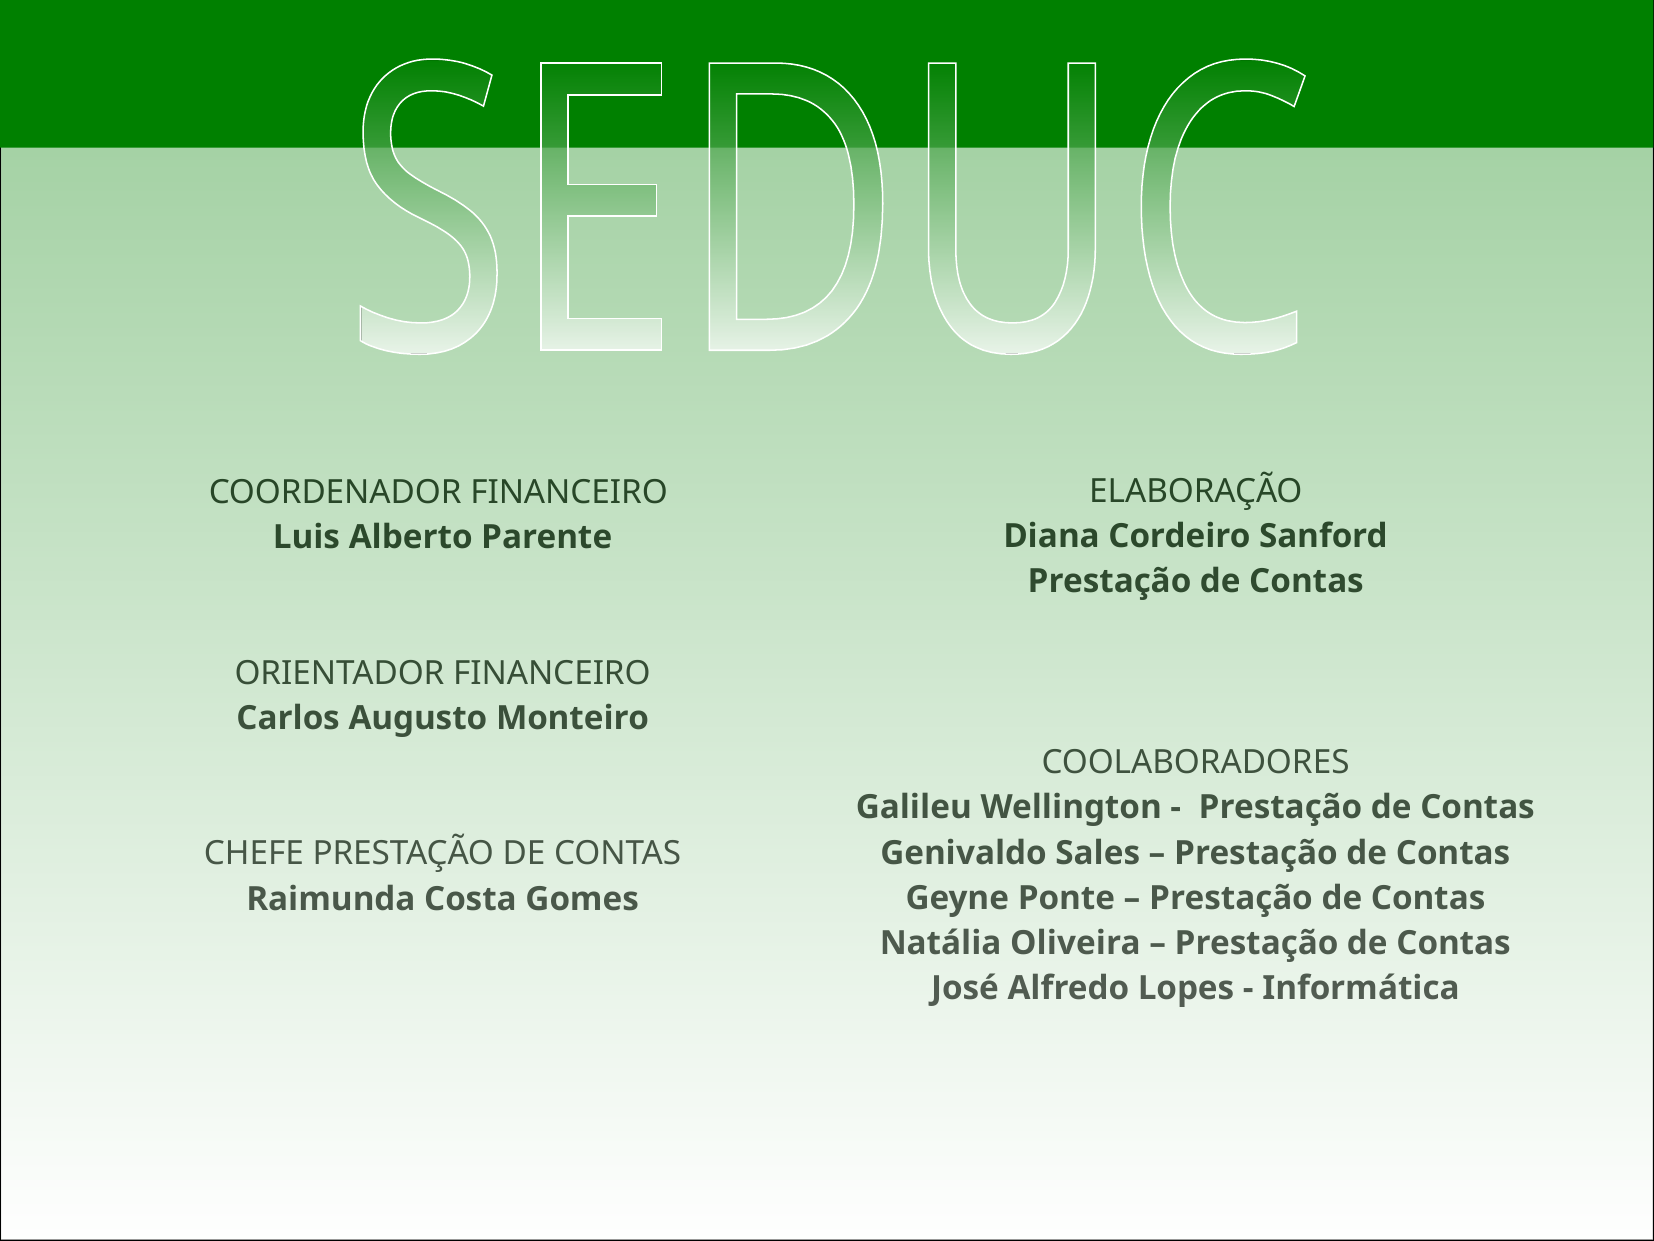

SEDUC
COORDENADOR FINANCEIRO
Luis Alberto Parente
ORIENTADOR FINANCEIRO
Carlos Augusto Monteiro
CHEFE PRESTAÇÃO DE CONTAS
Raimunda Costa Gomes
ELABORAÇÃO
Diana Cordeiro Sanford
Prestação de Contas
COOLABORADORES
Galileu Wellington - Prestação de Contas
Genivaldo Sales – Prestação de Contas
Geyne Ponte – Prestação de Contas
Natália Oliveira – Prestação de Contas
José Alfredo Lopes - Informática